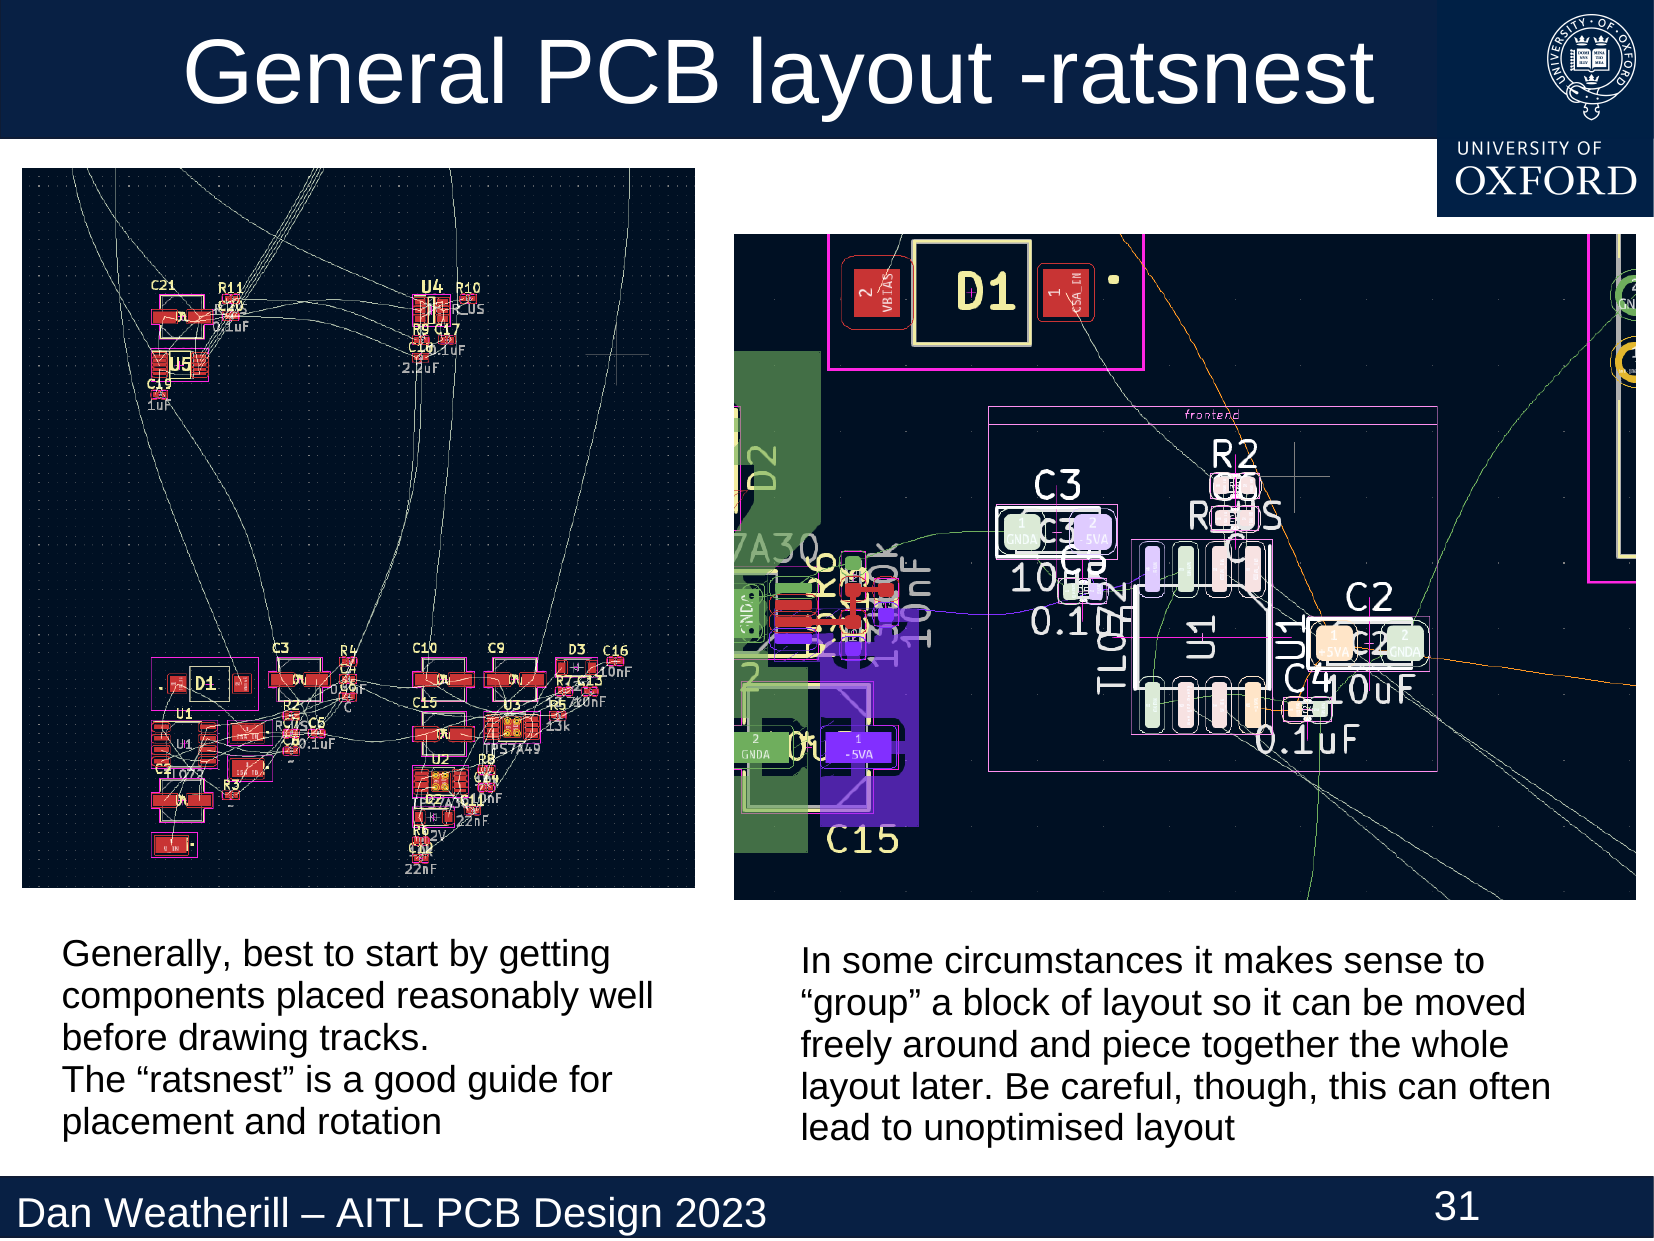

# General PCB layout -ratsnest
Generally, best to start by getting components placed reasonably well before drawing tracks.
The “ratsnest” is a good guide for placement and rotation
In some circumstances it makes sense to “group” a block of layout so it can be moved freely around and piece together the whole layout later. Be careful, though, this can often lead to unoptimised layout